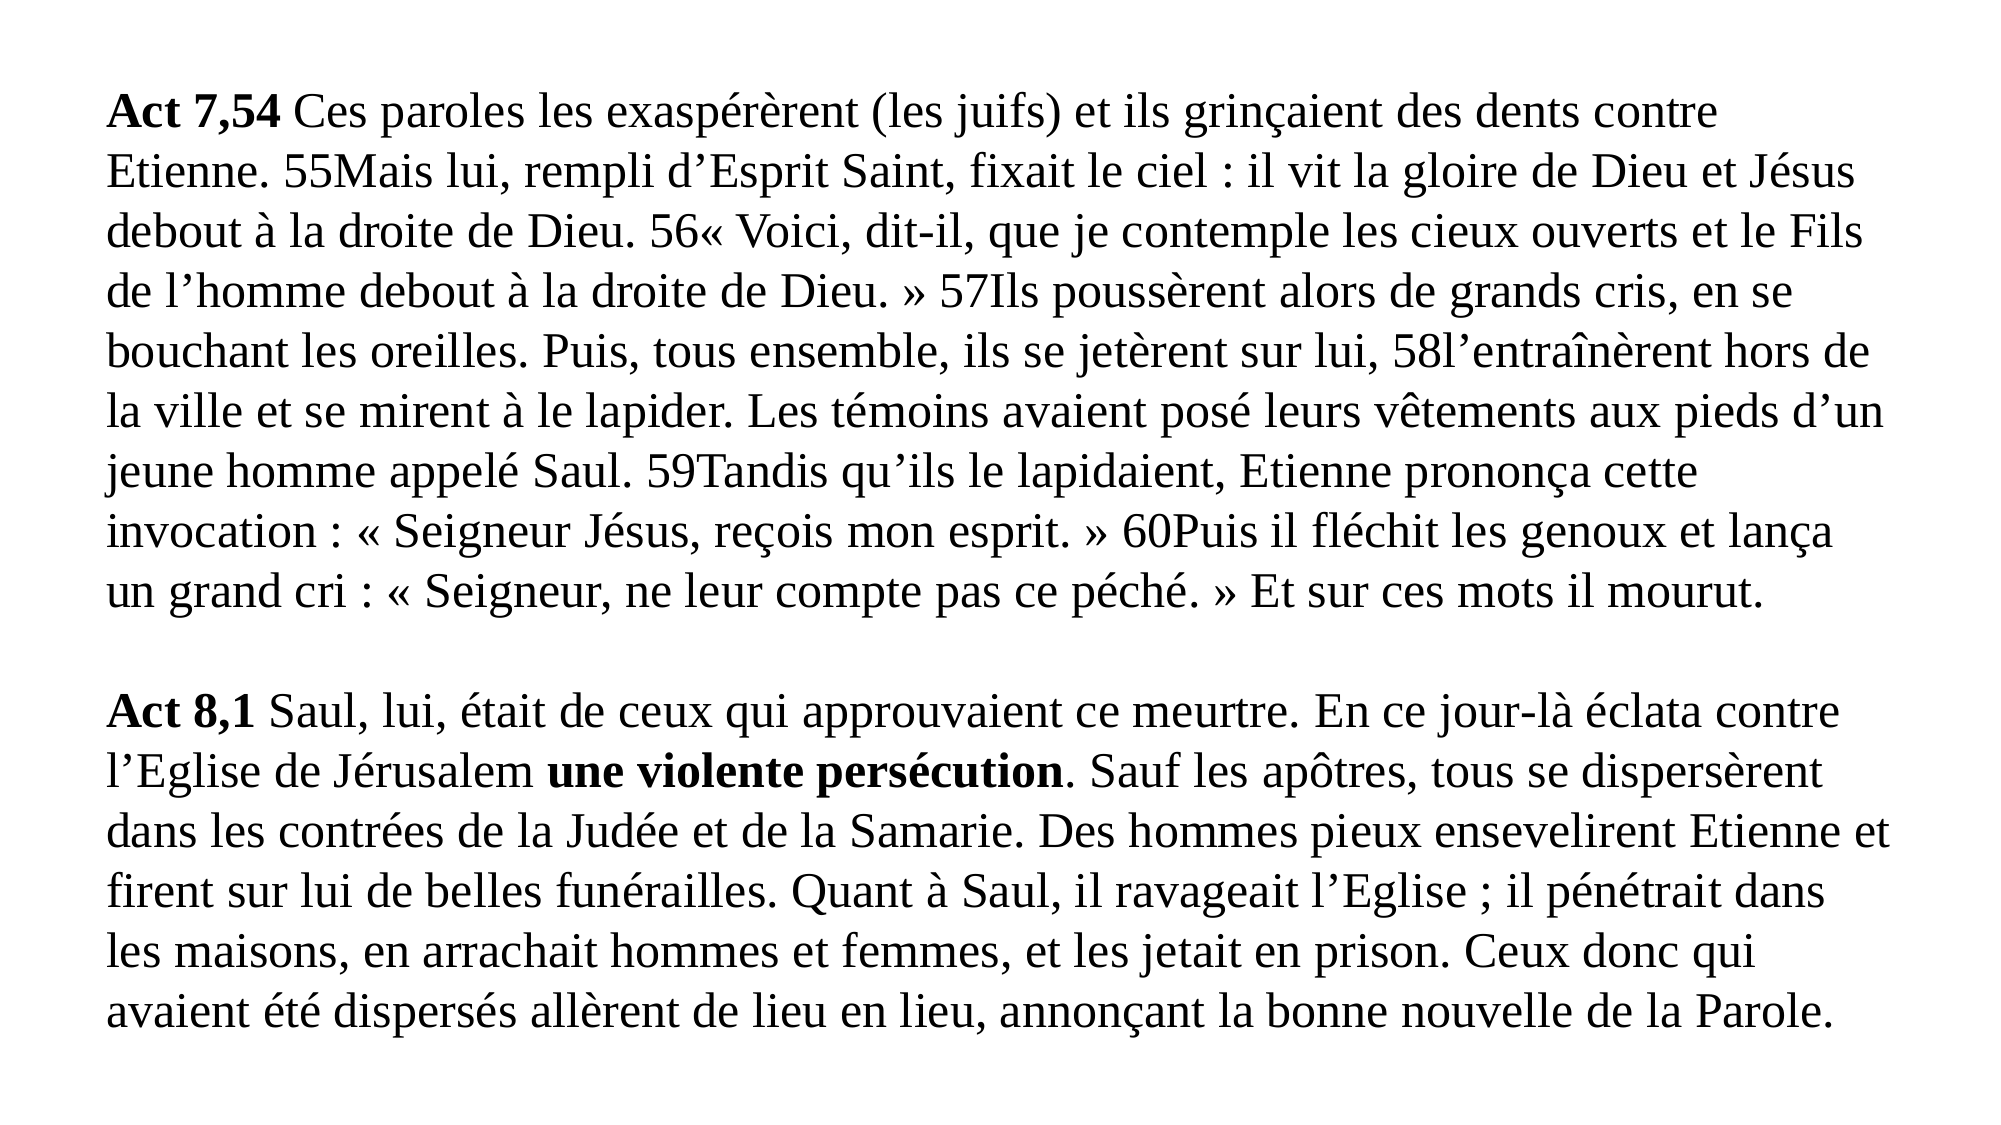

Act 7,54 Ces paroles les exaspérèrent (les juifs) et ils grinçaient des dents contre Etienne. 55Mais lui, rempli d’Esprit Saint, fixait le ciel : il vit la gloire de Dieu et Jésus debout à la droite de Dieu. 56« Voici, dit-il, que je contemple les cieux ouverts et le Fils de l’homme debout à la droite de Dieu. » 57Ils poussèrent alors de grands cris, en se bouchant les oreilles. Puis, tous ensemble, ils se jetèrent sur lui, 58l’entraînèrent hors de la ville et se mirent à le lapider. Les témoins avaient posé leurs vêtements aux pieds d’un jeune homme appelé Saul. 59Tandis qu’ils le lapidaient, Etienne prononça cette invocation : « Seigneur Jésus, reçois mon esprit. » 60Puis il fléchit les genoux et lança un grand cri : « Seigneur, ne leur compte pas ce péché. » Et sur ces mots il mourut.
Act 8,1 Saul, lui, était de ceux qui approuvaient ce meurtre. En ce jour-là éclata contre l’Eglise de Jérusalem une violente persécution. Sauf les apôtres, tous se dispersèrent dans les contrées de la Judée et de la Samarie. Des hommes pieux ensevelirent Etienne et firent sur lui de belles funérailles. Quant à Saul, il ravageait l’Eglise ; il pénétrait dans les maisons, en arrachait hommes et femmes, et les jetait en prison. Ceux donc qui avaient été dispersés allèrent de lieu en lieu, annonçant la bonne nouvelle de la Parole.